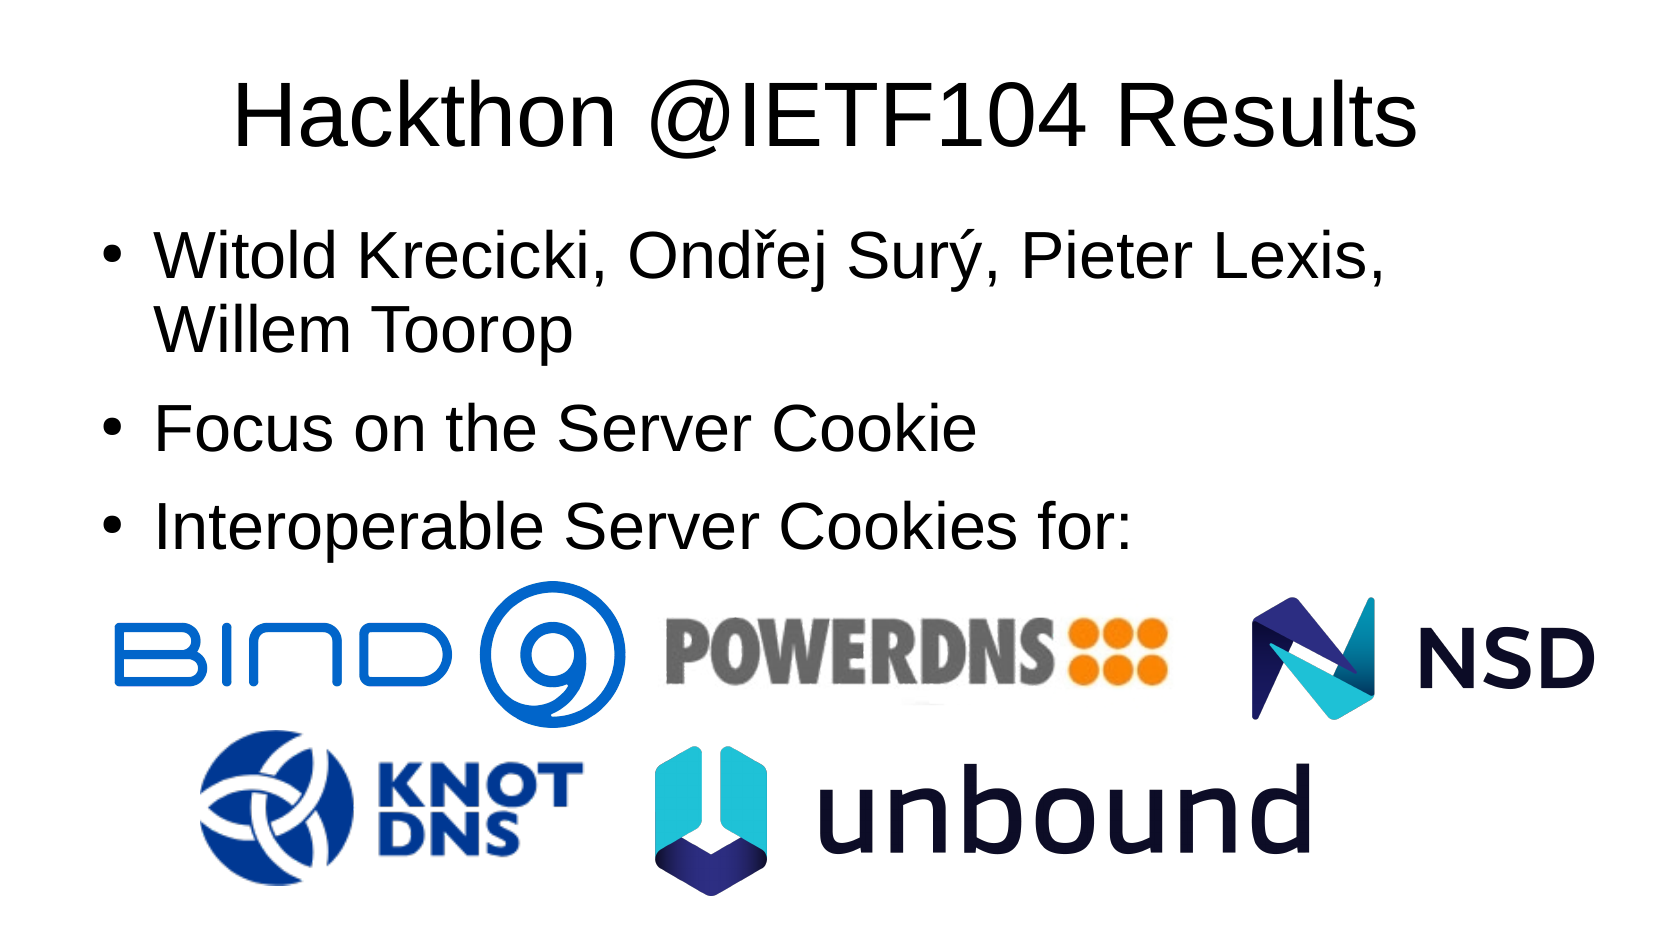

# Hackthon @IETF104 Results
Witold Krecicki, Ondřej Surý, Pieter Lexis, Willem Toorop
Focus on the Server Cookie
Interoperable Server Cookies for: